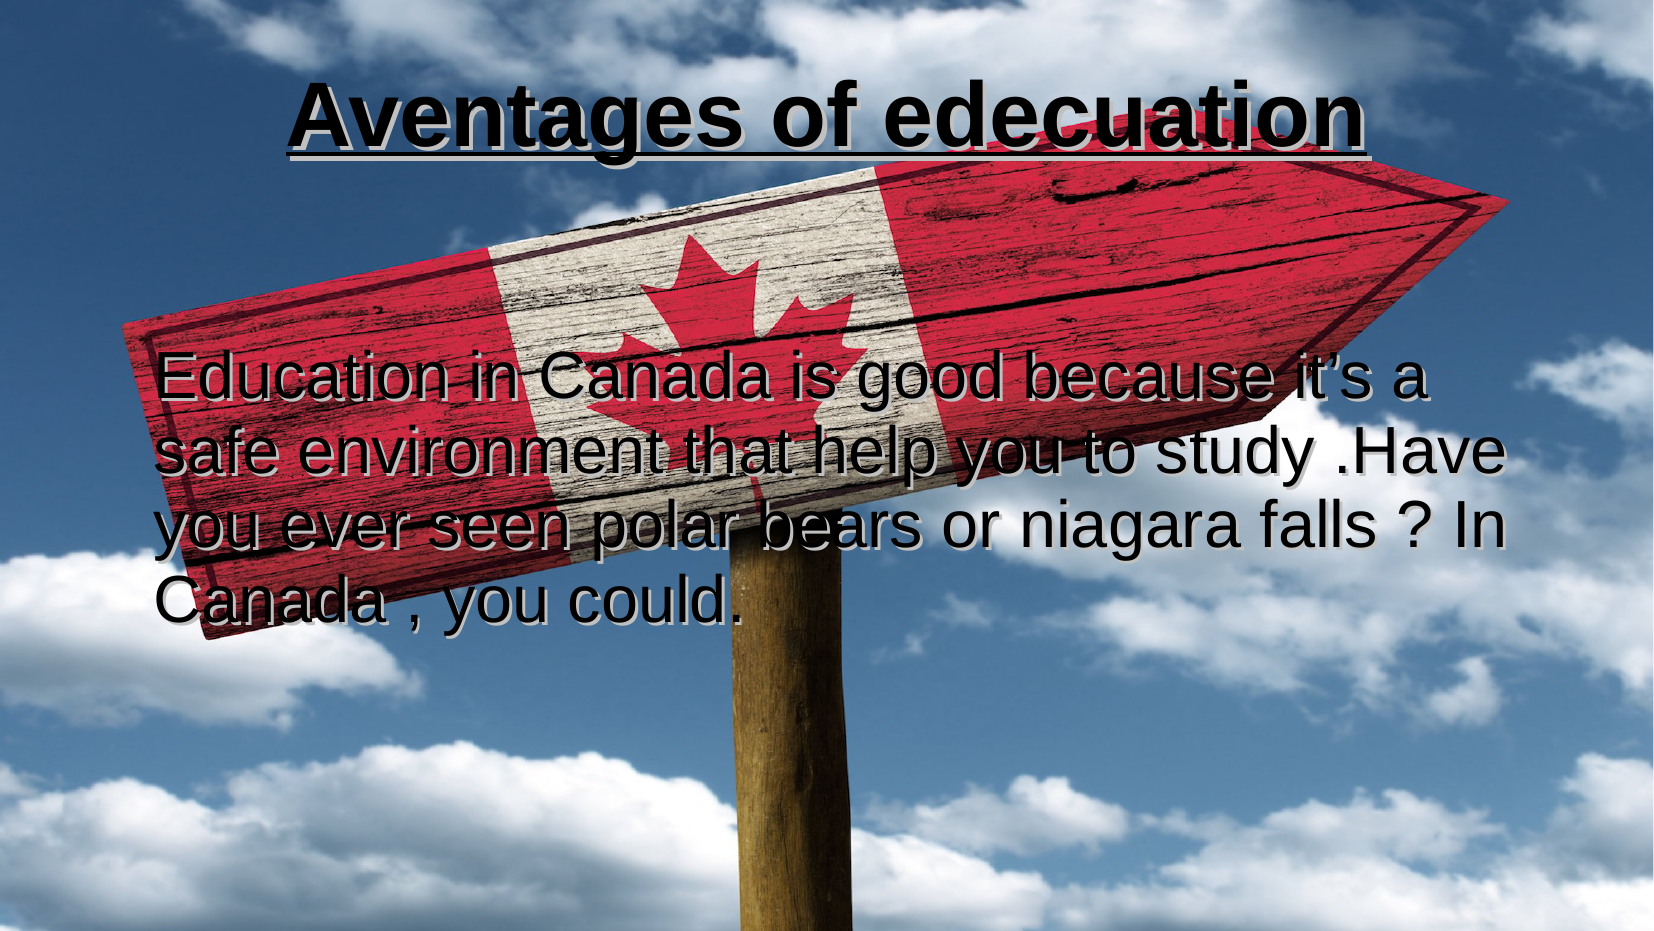

# Aventages of edecuation
Education in Canada is good because it’s a safe environment that help you to study .Have you ever seen polar bears or niagara falls ? In Canada , you could.